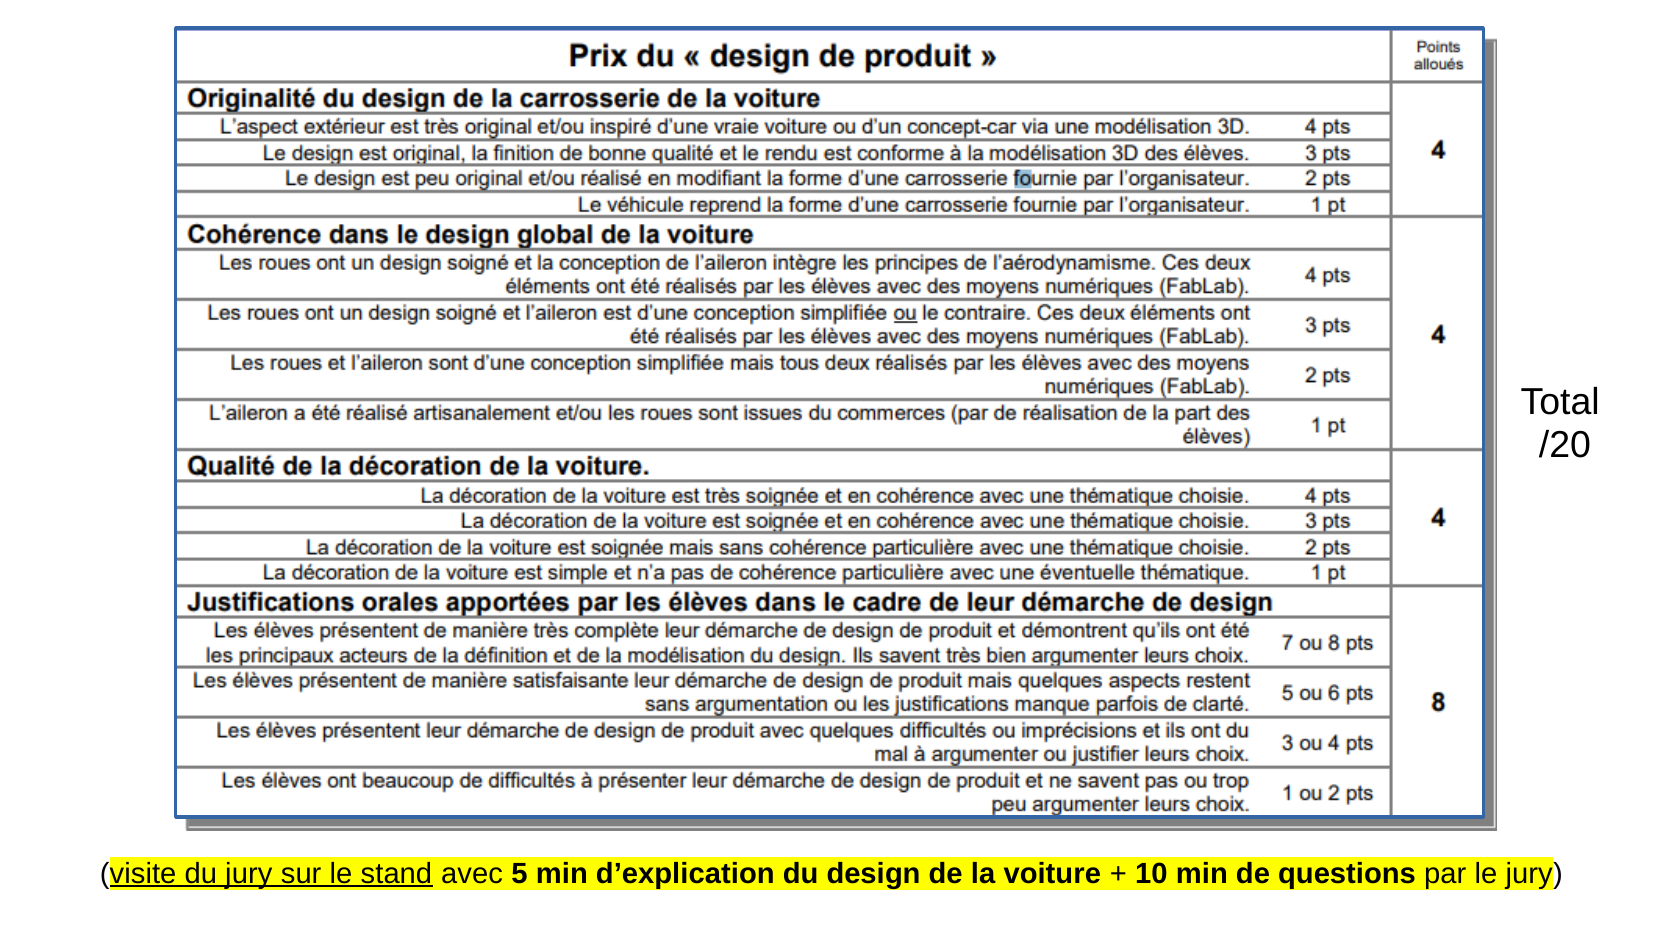

Total
/20
 (visite du jury sur le stand avec 5 min d’explication du design de la voiture + 10 min de questions par le jury)